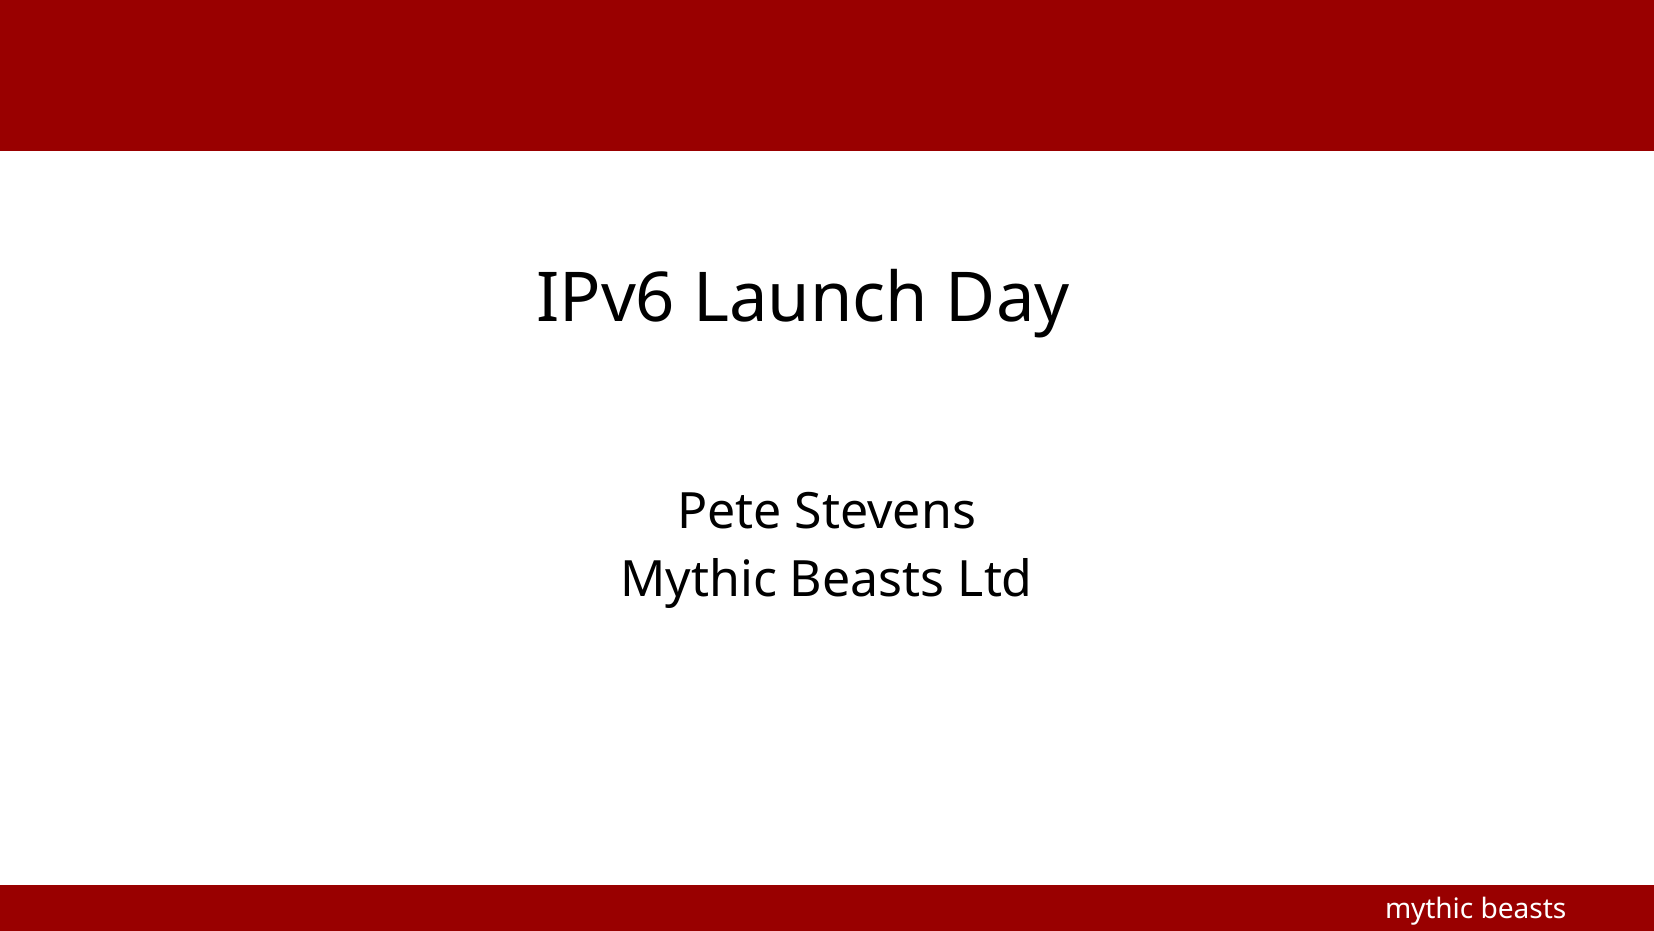

# IPv6 Launch Day
Pete Stevens
Mythic Beasts Ltd